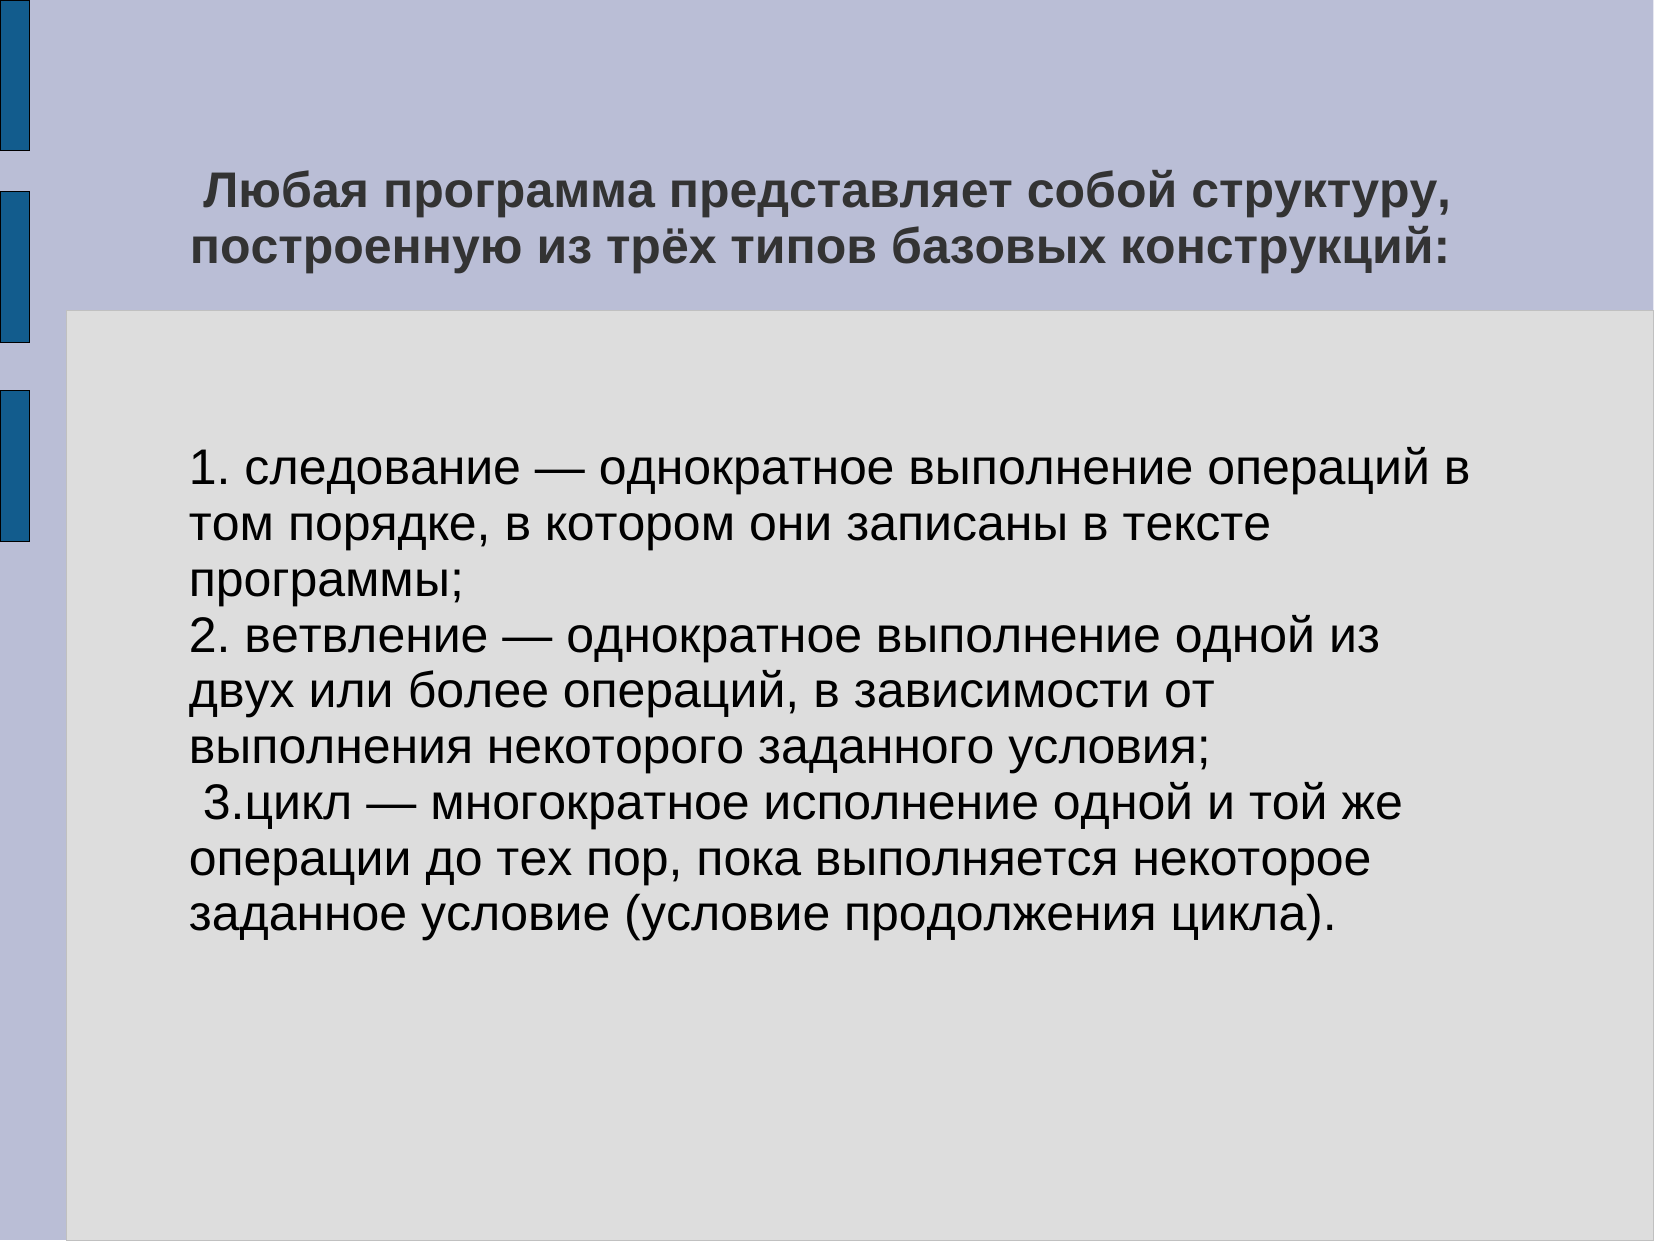

# Любая программа представляет собой структуру, построенную из трёх типов базовых конструкций:
1. следование — однократное выполнение операций в том порядке, в котором они записаны в тексте программы;
2. ветвление — однократное выполнение одной из двух или более операций, в зависимости от выполнения некоторого заданного условия;
 3.цикл — многократное исполнение одной и той же операции до тех пор, пока выполняется некоторое заданное условие (условие продолжения цикла).